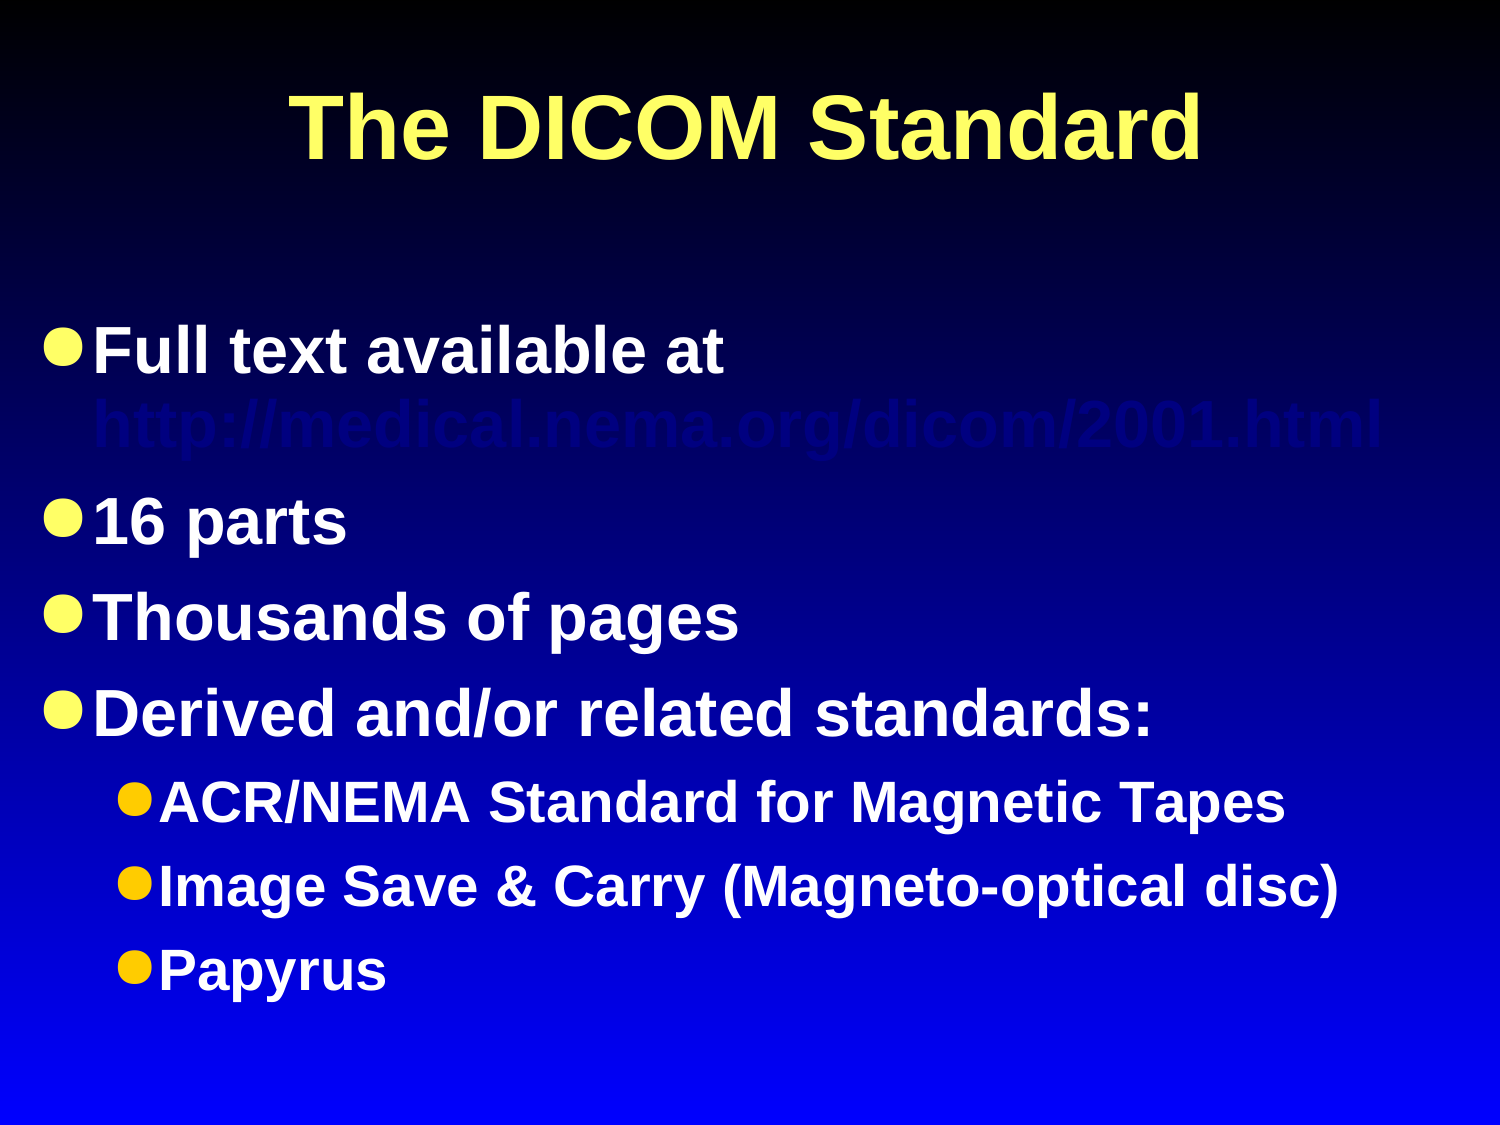

# The DICOM Standard
Full text available at http://medical.nema.org/dicom/2001.html
16 parts
Thousands of pages
Derived and/or related standards:
ACR/NEMA Standard for Magnetic Tapes
Image Save & Carry (Magneto-optical disc)
Papyrus